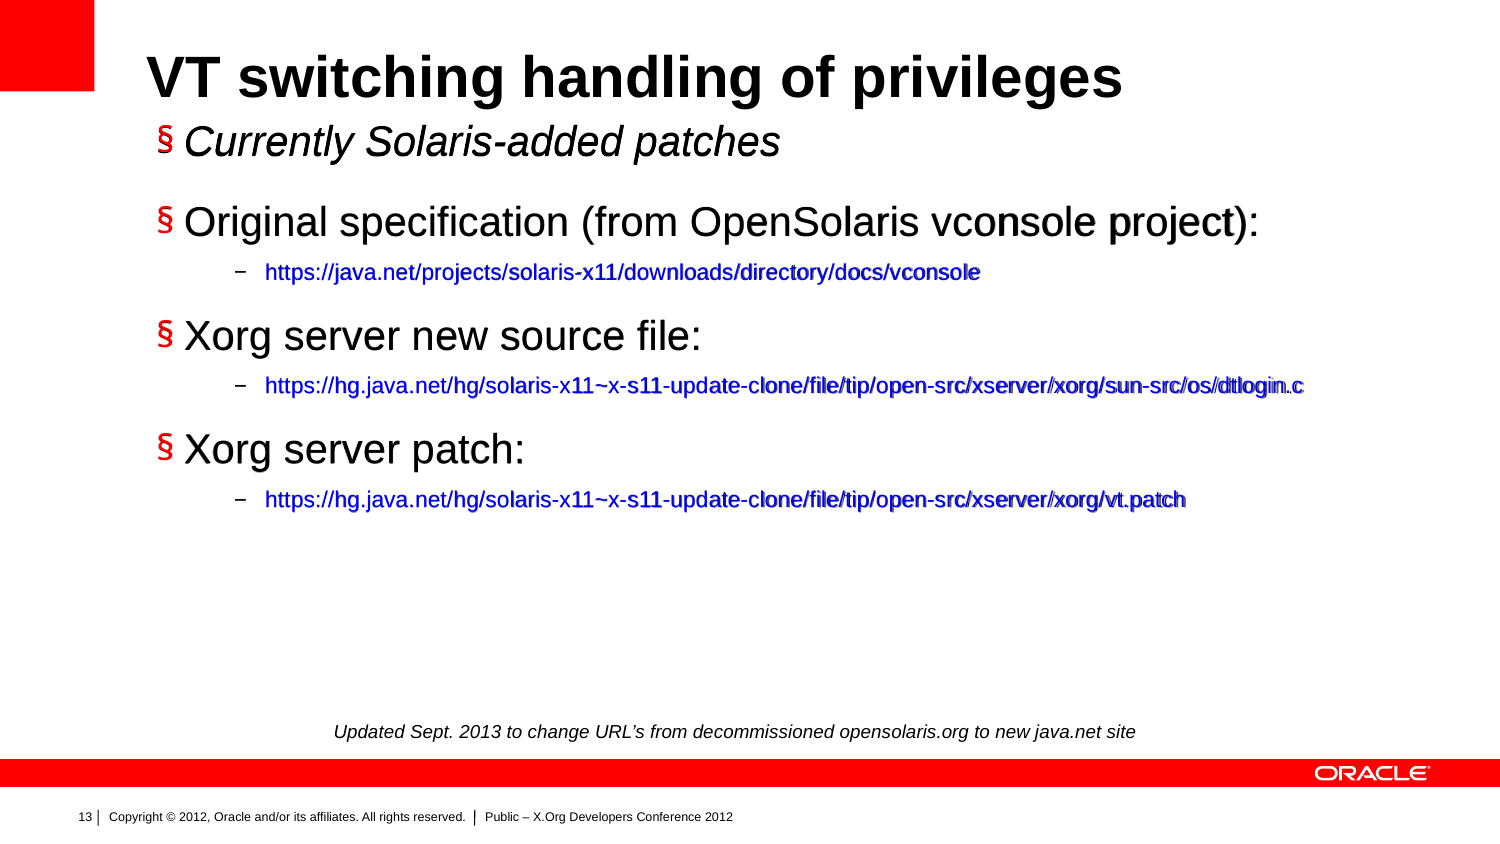

# VT switching handling of privileges
Currently Solaris-added patches
Original specification (from OpenSolaris vconsole project):
https://java.net/projects/solaris-x11/downloads/directory/docs/vconsole
Xorg server new source file:
https://hg.java.net/hg/solaris-x11~x-s11-update-clone/file/tip/open-src/xserver/xorg/sun-src/os/dtlogin.c
Xorg server patch:
https://hg.java.net/hg/solaris-x11~x-s11-update-clone/file/tip/open-src/xserver/xorg/vt.patch
Updated Sept. 2013 to change URL’s from decommissioned opensolaris.org to new java.net site